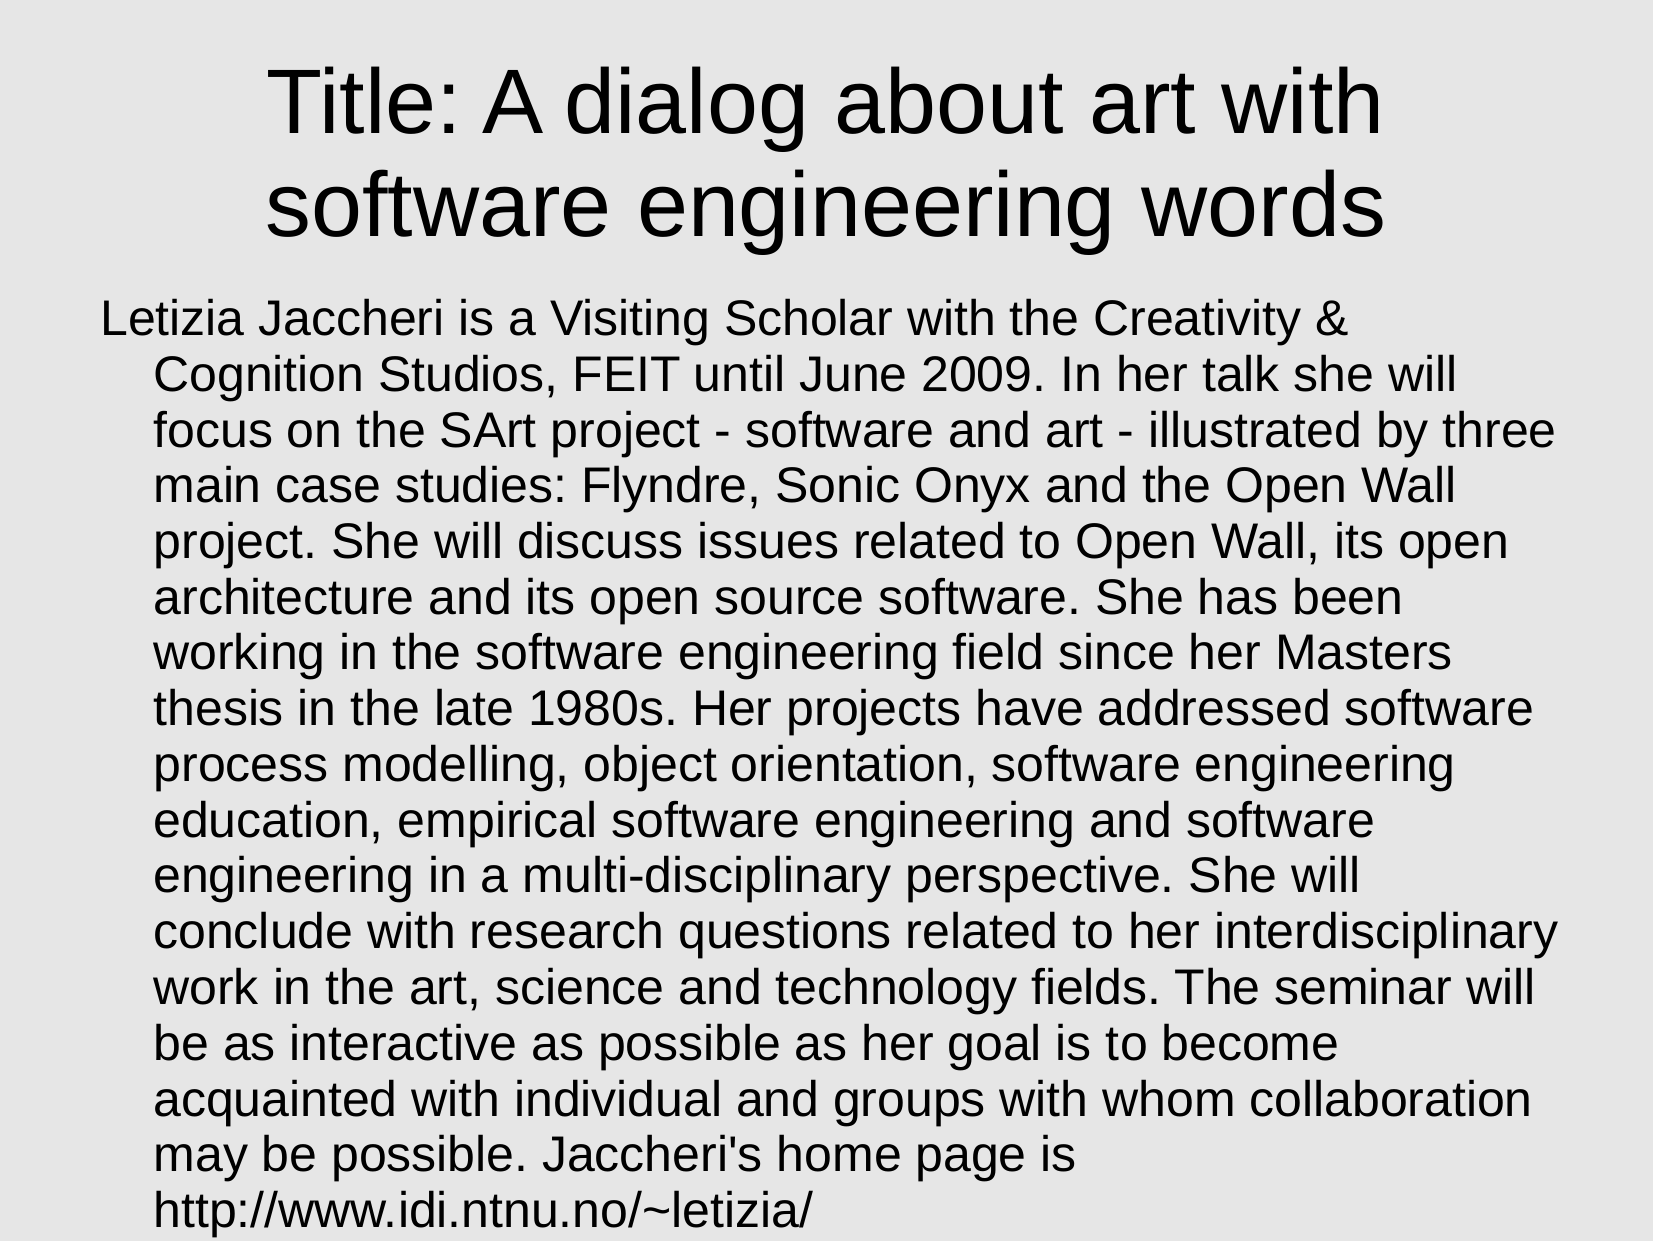

# Title: A dialog about art with software engineering words
Letizia Jaccheri is a Visiting Scholar with the Creativity & Cognition Studios, FEIT until June 2009. In her talk she will focus on the SArt project - software and art - illustrated by three main case studies: Flyndre, Sonic Onyx and the Open Wall project. She will discuss issues related to Open Wall, its open architecture and its open source software. She has been working in the software engineering field since her Masters thesis in the late 1980s. Her projects have addressed software process modelling, object orientation, software engineering education, empirical software engineering and software engineering in a multi-disciplinary perspective. She will conclude with research questions related to her interdisciplinary work in the art, science and technology fields. The seminar will be as interactive as possible as her goal is to become acquainted with individual and groups with whom collaboration may be possible. Jaccheri's home page is http://www.idi.ntnu.no/~letizia/